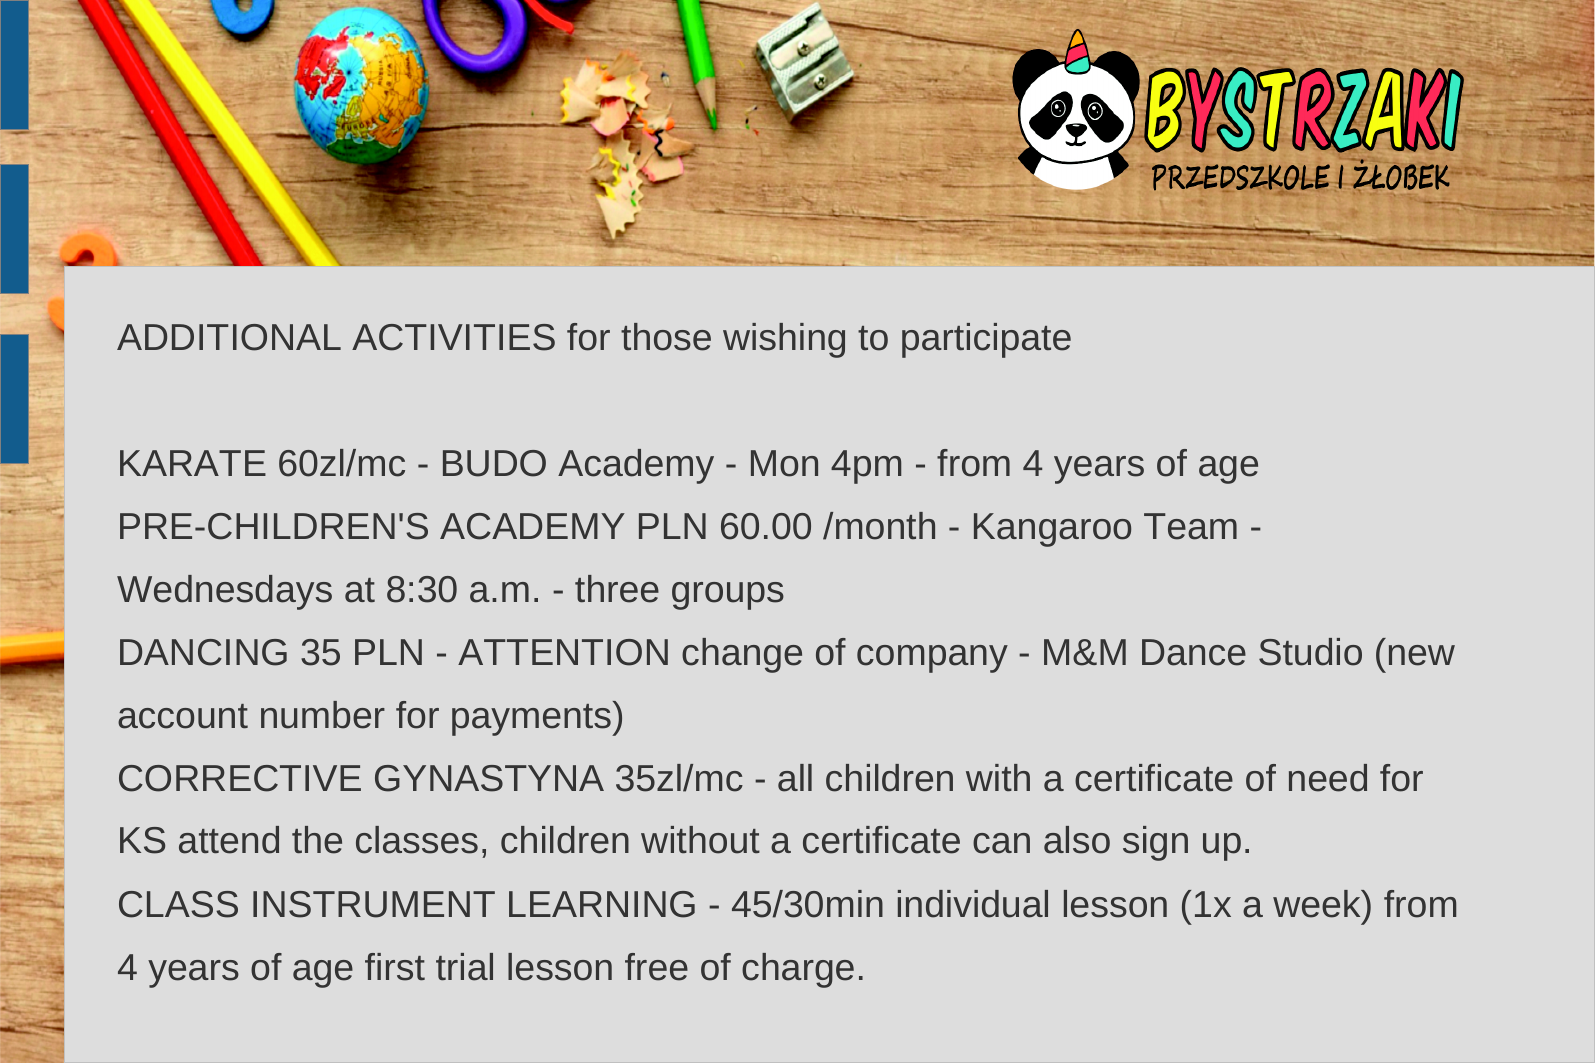

#
ADDITIONAL ACTIVITIES for those wishing to participate
KARATE 60zl/mc - BUDO Academy - Mon 4pm - from 4 years of age
PRE-CHILDREN'S ACADEMY PLN 60.00 /month - Kangaroo Team - Wednesdays at 8:30 a.m. - three groups
DANCING 35 PLN - ATTENTION change of company - M&M Dance Studio (new account number for payments)
CORRECTIVE GYNASTYNA 35zl/mc - all children with a certificate of need for KS attend the classes, children without a certificate can also sign up.
CLASS INSTRUMENT LEARNING - 45/30min individual lesson (1x a week) from 4 years of age first trial lesson free of charge.